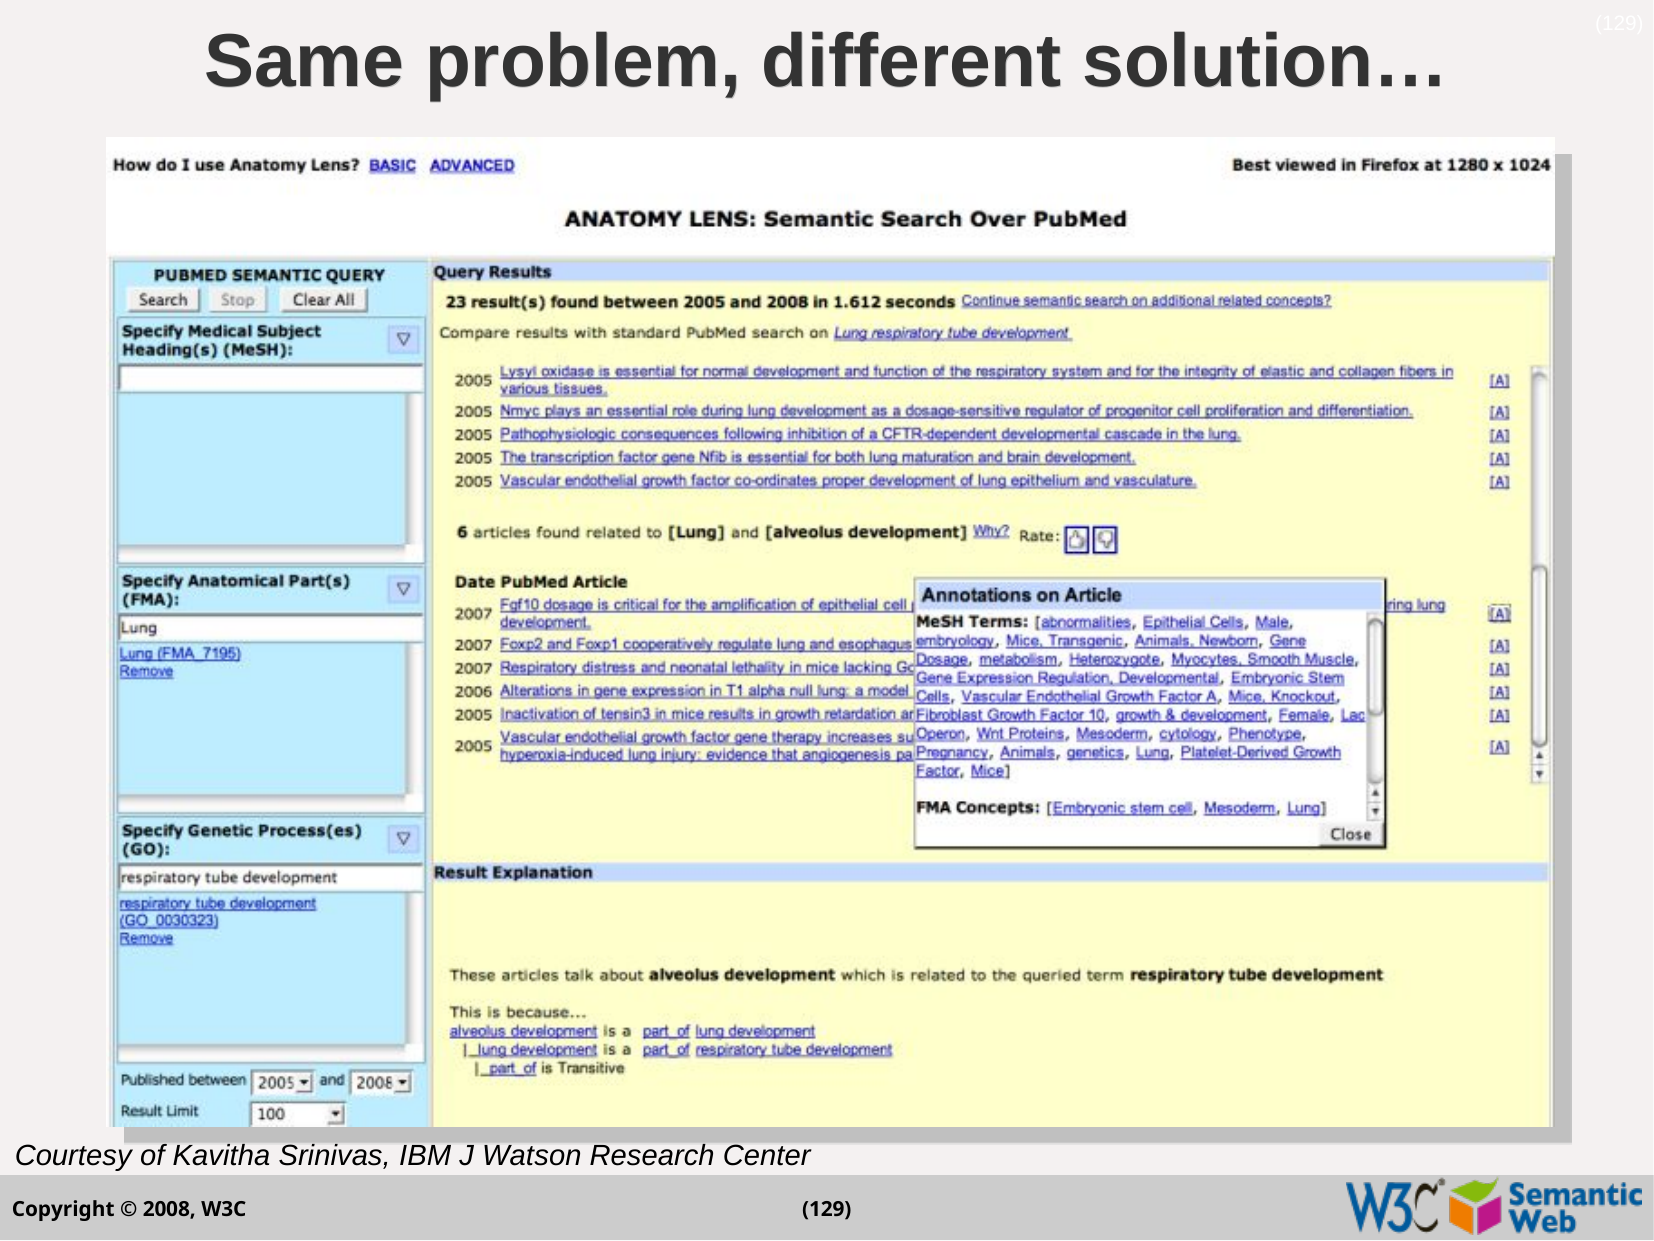

# Same problem, different solution…
Courtesy of Kavitha Srinivas, IBM J Watson Research Center